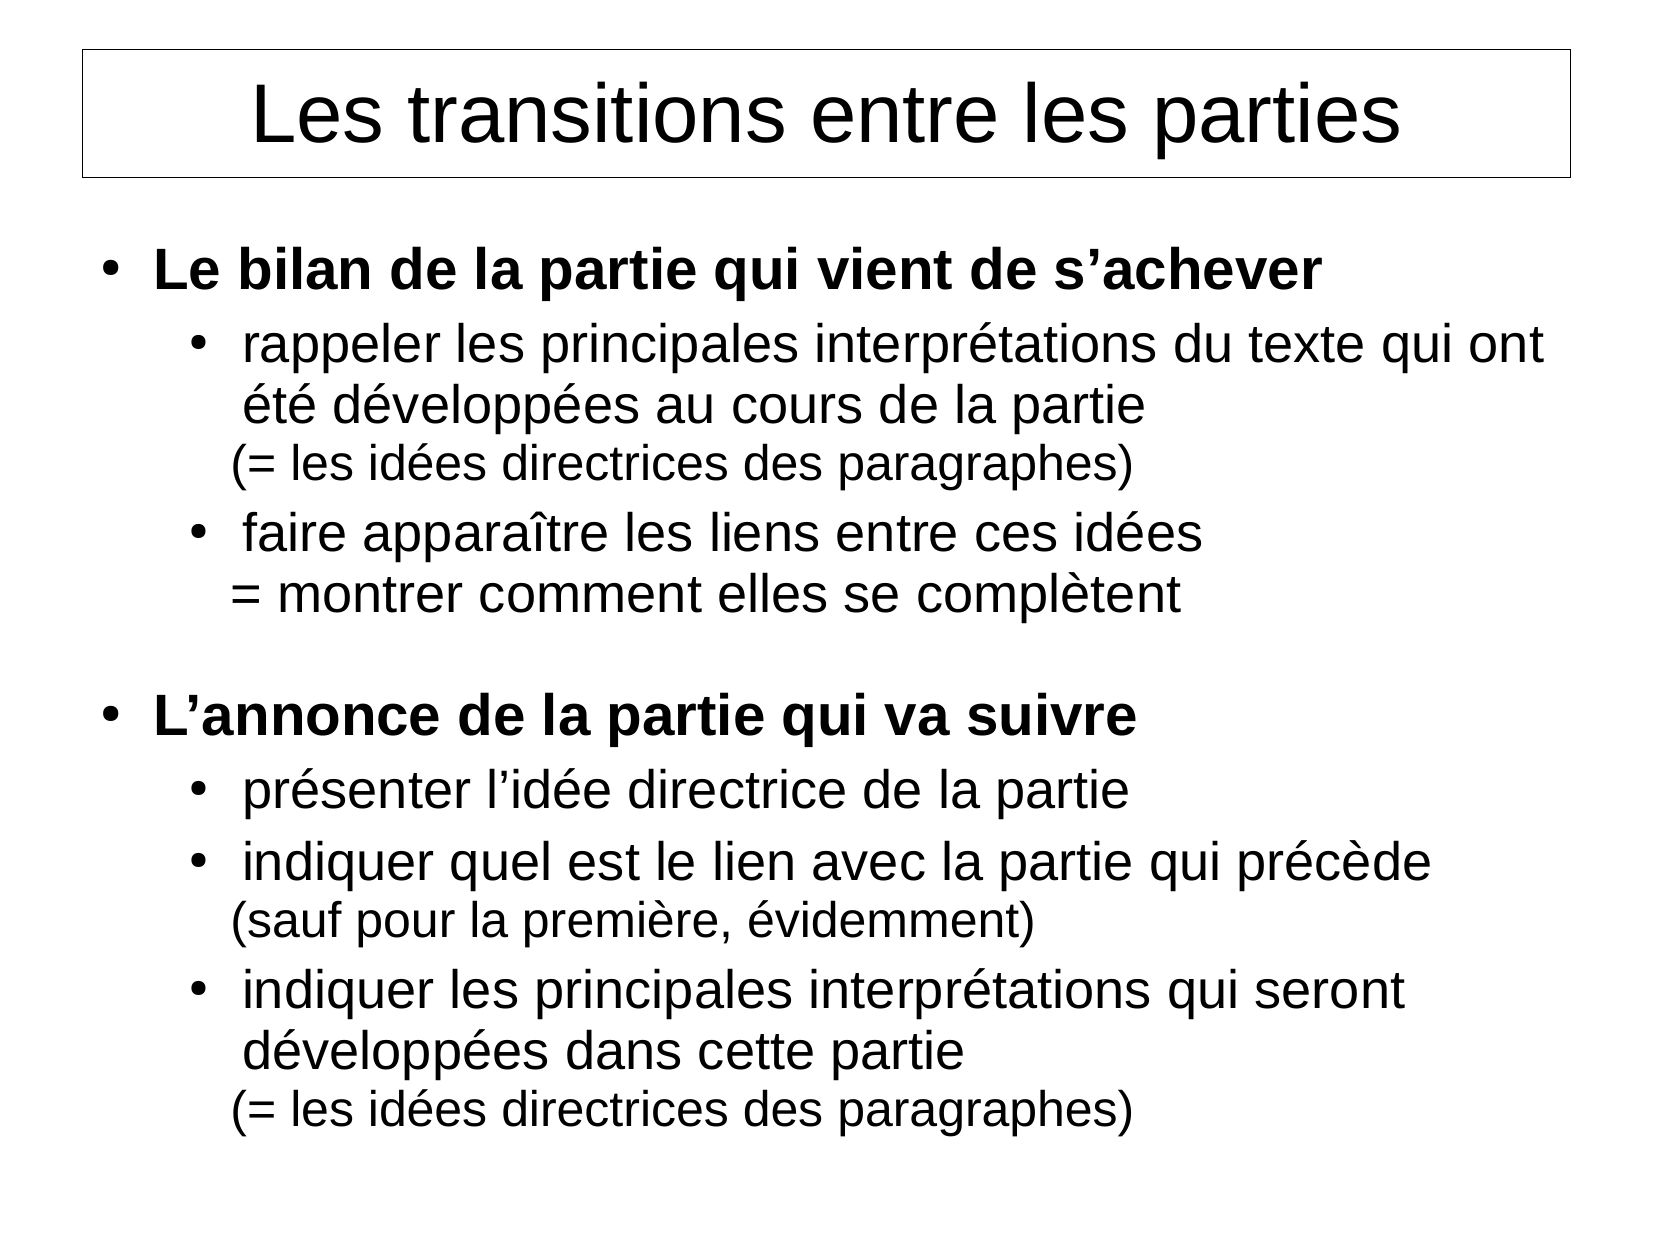

# Les transitions entre les parties
Le bilan de la partie qui vient de s’achever
rappeler les principales interprétations du texte qui ont été développées au cours de la partie
(= les idées directrices des paragraphes)
faire apparaître les liens entre ces idées
= montrer comment elles se complètent
L’annonce de la partie qui va suivre
présenter l’idée directrice de la partie
indiquer quel est le lien avec la partie qui précède
(sauf pour la première, évidemment)
indiquer les principales interprétations qui seront développées dans cette partie
(= les idées directrices des paragraphes)